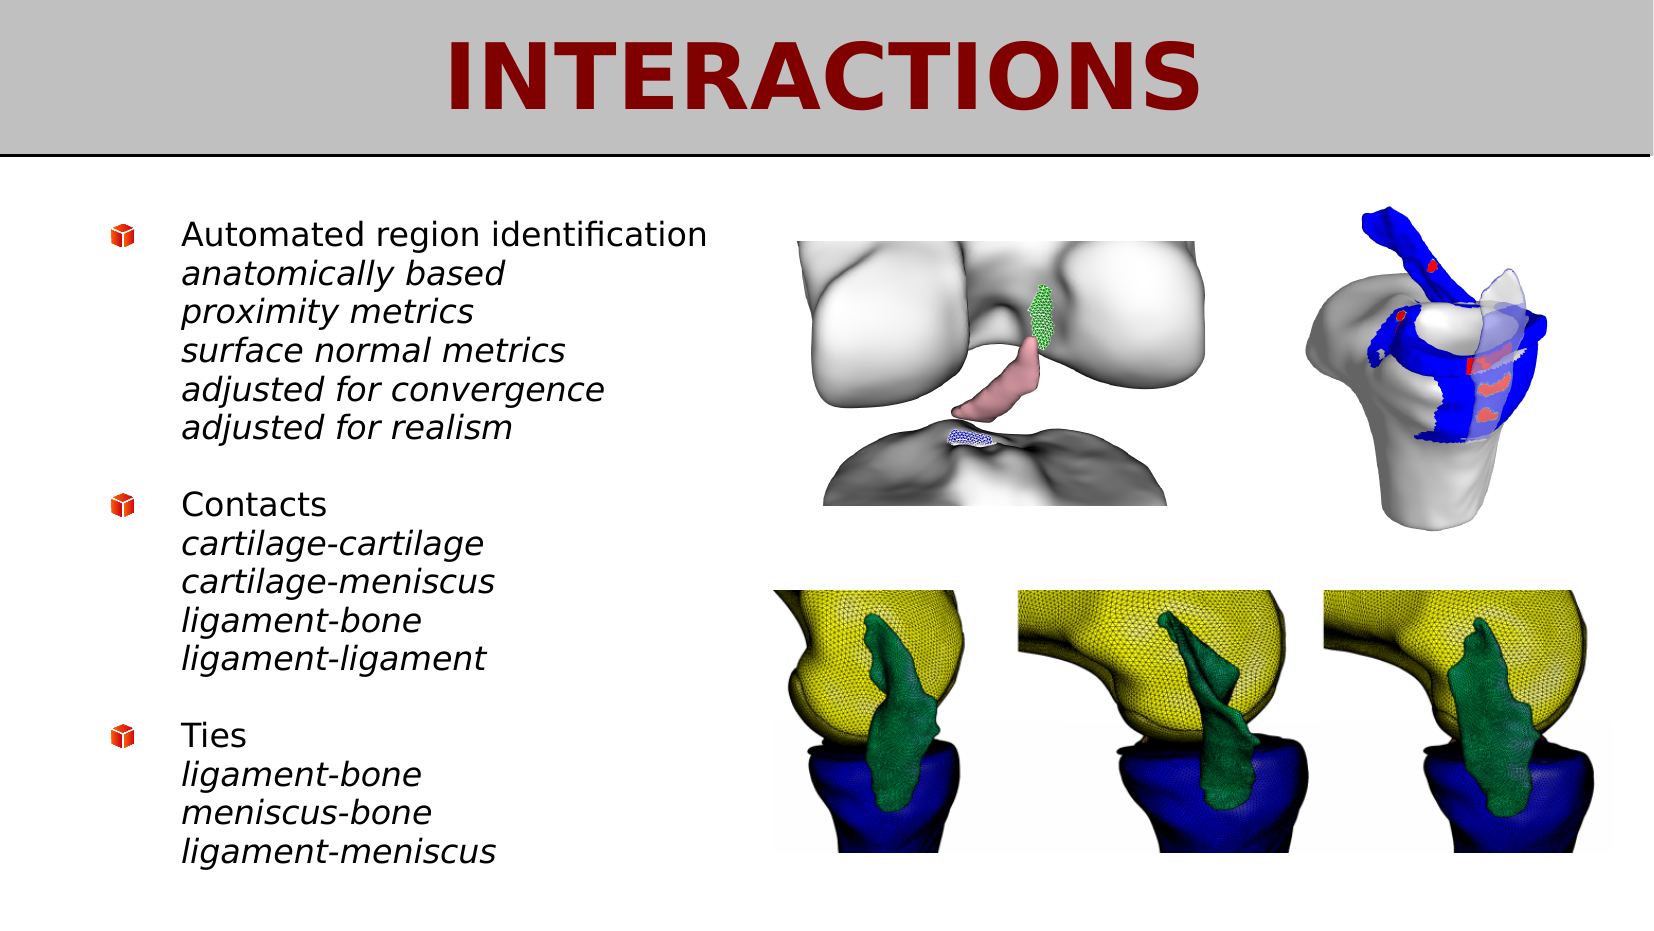

INTERACTIONS
Automated region identification
anatomically based
proximity metrics
surface normal metrics
adjusted for convergence
adjusted for realism
Contacts
cartilage-cartilage
cartilage-meniscus
ligament-bone
ligament-ligament
Ties
ligament-bone
meniscus-bone
ligament-meniscus